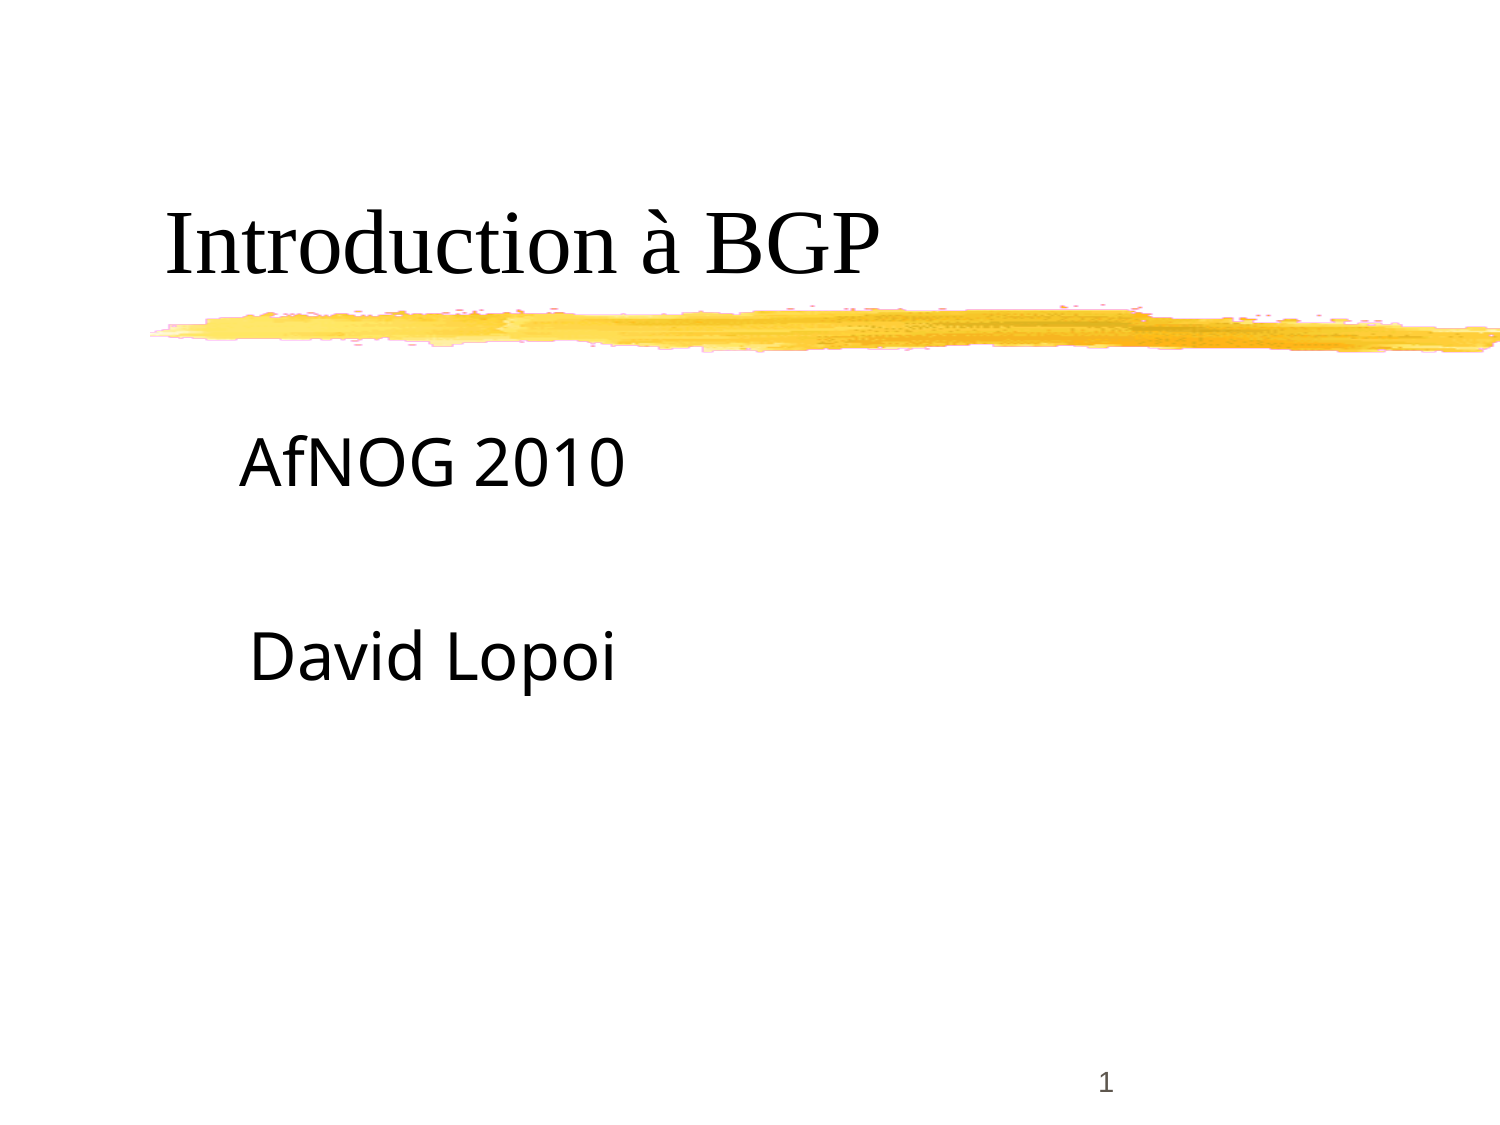

# Introduction à BGP
AfNOG 2010
David Lopoi